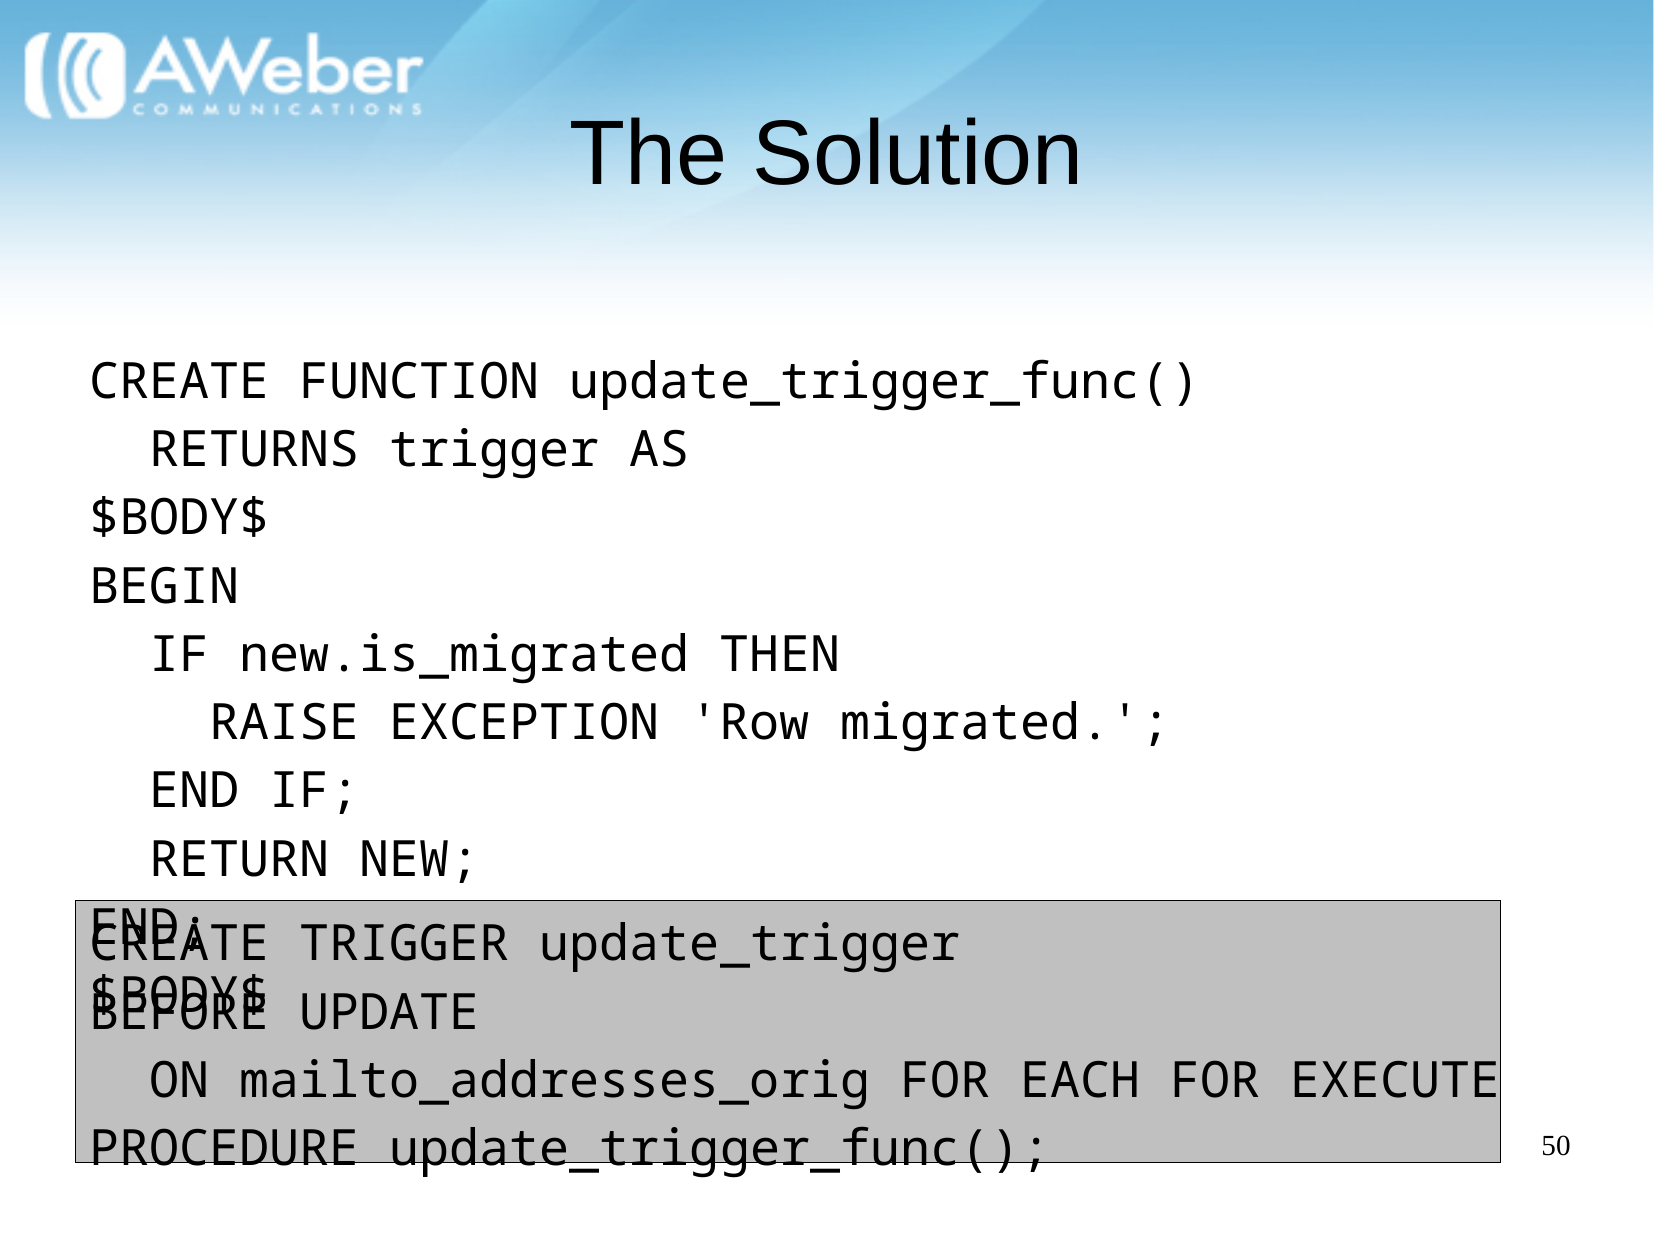

# The Solution
CREATE FUNCTION update_trigger_func()
 RETURNS trigger AS
$BODY$
BEGIN
 IF new.is_migrated THEN
 RAISE EXCEPTION 'Row migrated.';
 END IF;
 RETURN NEW;
END;
$BODY$
CREATE TRIGGER update_trigger
BEFORE UPDATE
 ON mailto_addresses_orig FOR EACH FOR EXECUTE PROCEDURE update_trigger_func();
50